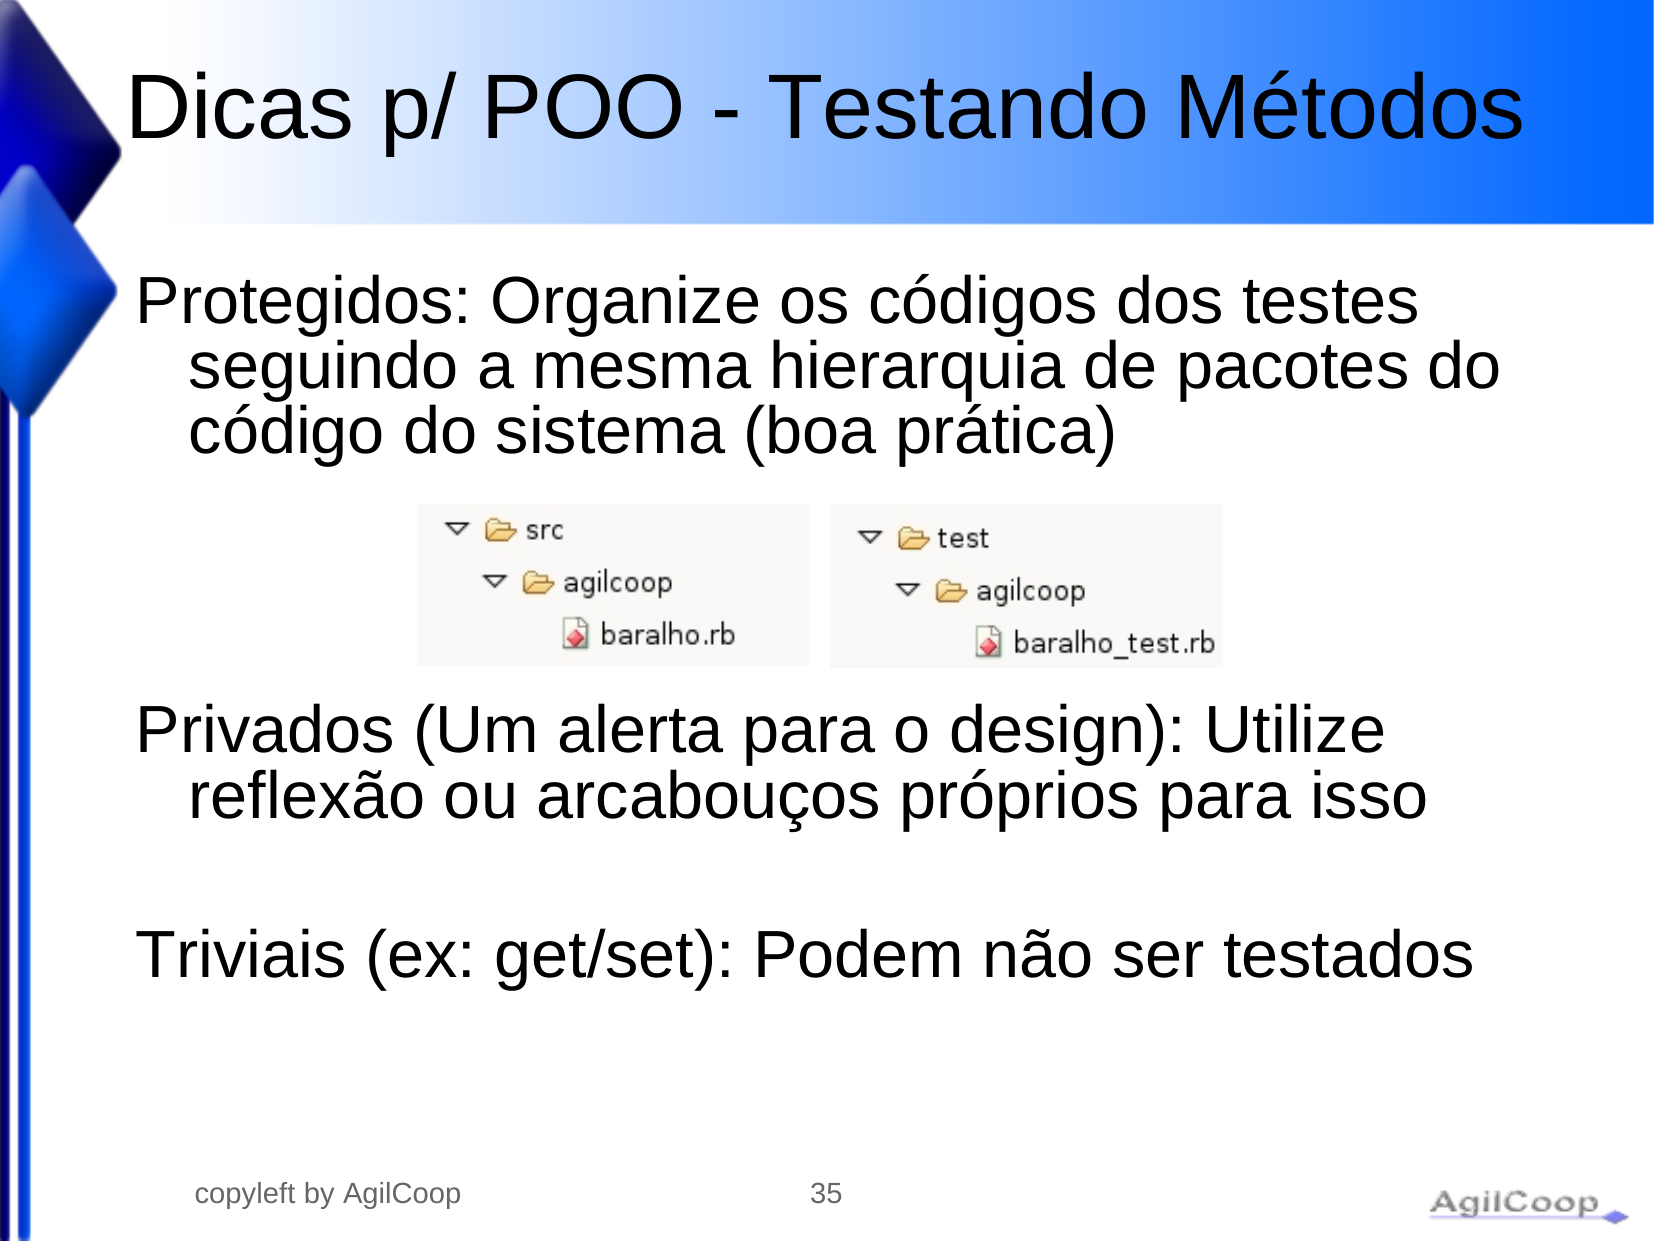

# Dicas p/ POO - Testando Métodos
Protegidos: Organize os códigos dos testes seguindo a mesma hierarquia de pacotes do código do sistema (boa prática)
Privados (Um alerta para o design): Utilize reflexão ou arcabouços próprios para isso
Triviais (ex: get/set): Podem não ser testados
copyleft by AgilCoop
35